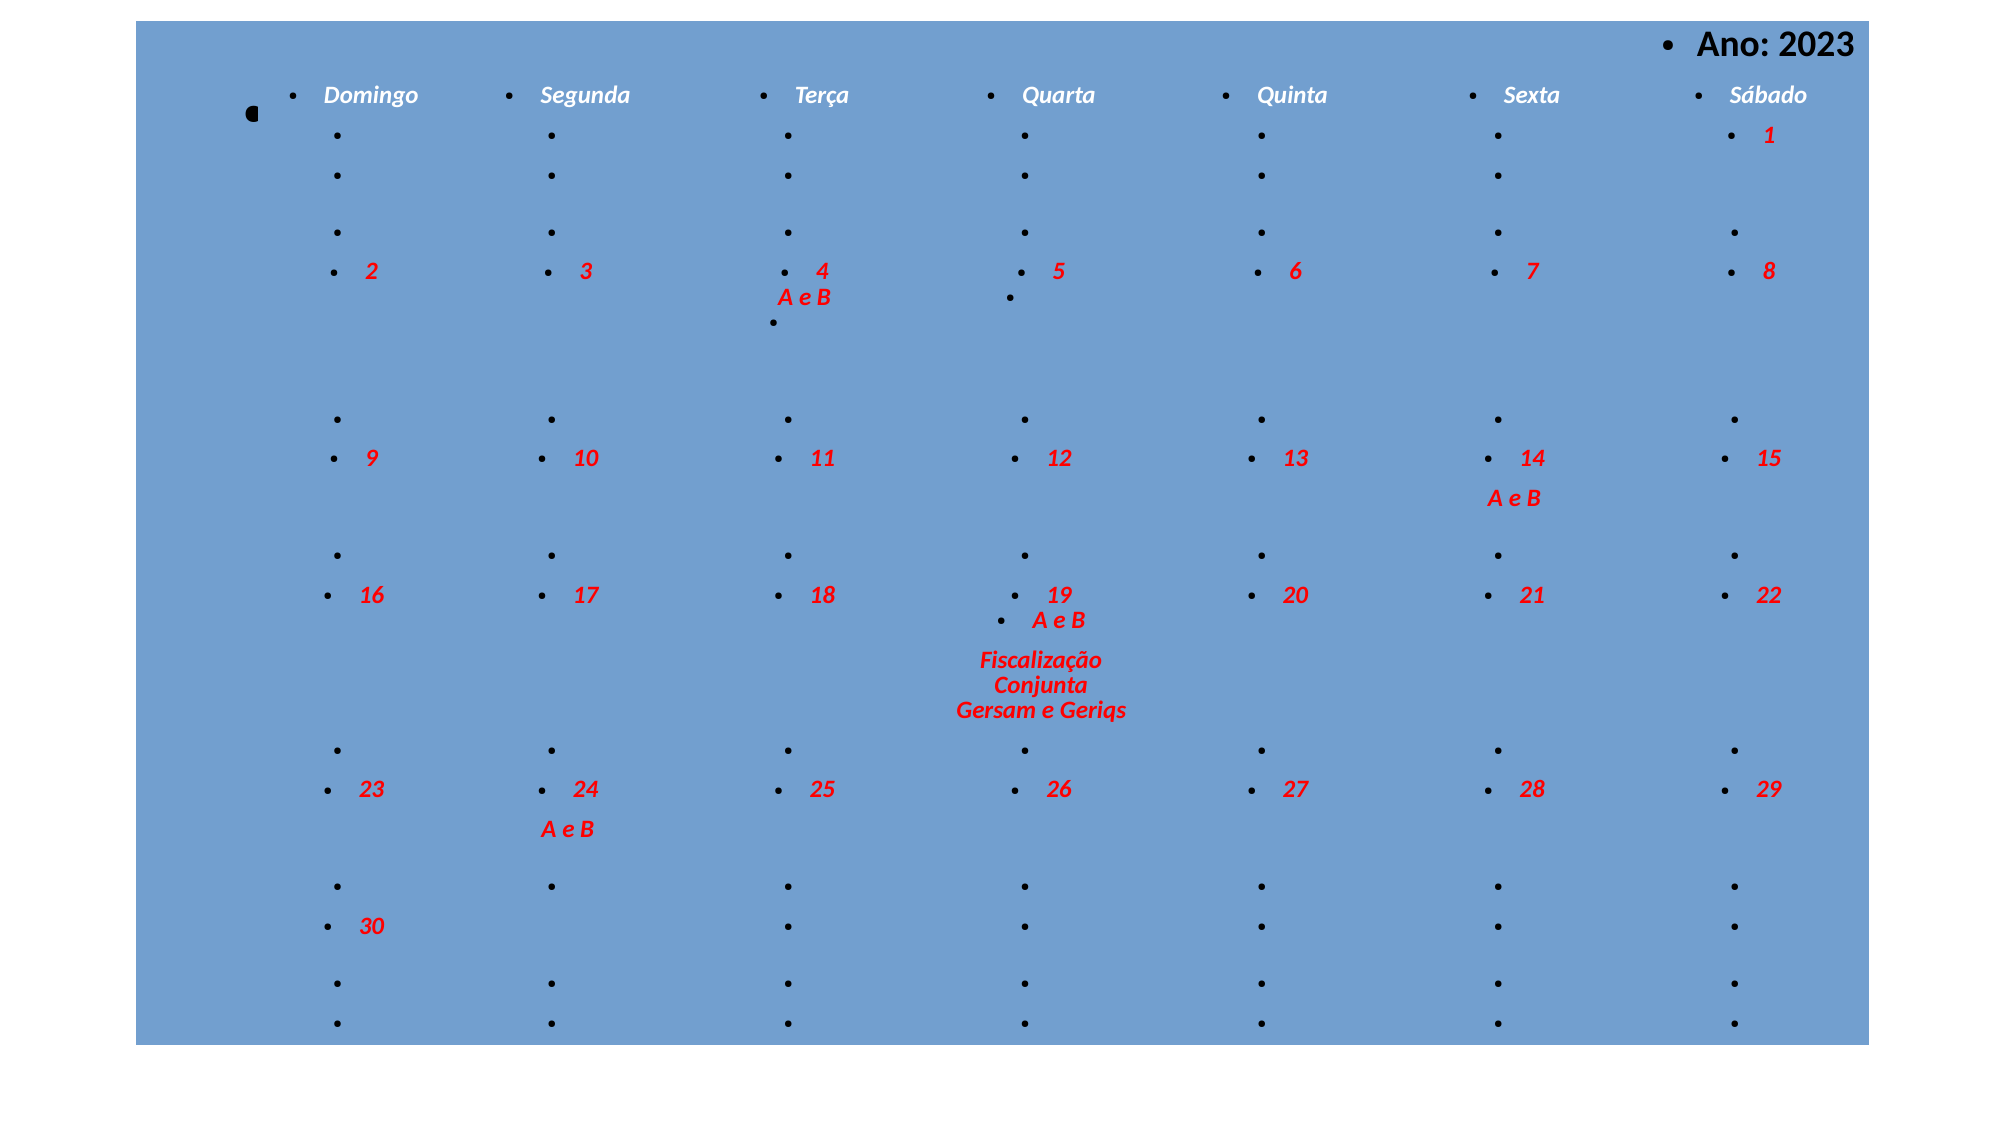

| | | | | | | Ano: 2023 | |
| --- | --- | --- | --- | --- | --- | --- | --- |
| ABRIL | Domingo | Segunda | Terça | Quarta | Quinta | Sexta | Sábado |
| | | | | | | | 1 |
| | | | | | | | |
| | | | | | | | |
| | 2 | 3 | 4 A e B | 5 | 6 | 7 | 8 |
| | | | | | | | |
| | | | | | | | |
| | 9 | 10 | 11 | 12 | 13 | 14 | 15 |
| | | | | | | A e B | |
| | | | | | | | |
| | 16 | 17 | 18 | 19 A e B | 20 | 21 | 22 |
| | | | | Fiscalização Conjunta Gersam e Geriqs | | | |
| | | | | | | | |
| | 23 | 24 | 25 | 26 | 27 | 28 | 29 |
| | | A e B | | | | | |
| | | | | | | | |
| | 30 | | | | | | |
| | | | | | | | |
| | | | | | | | |